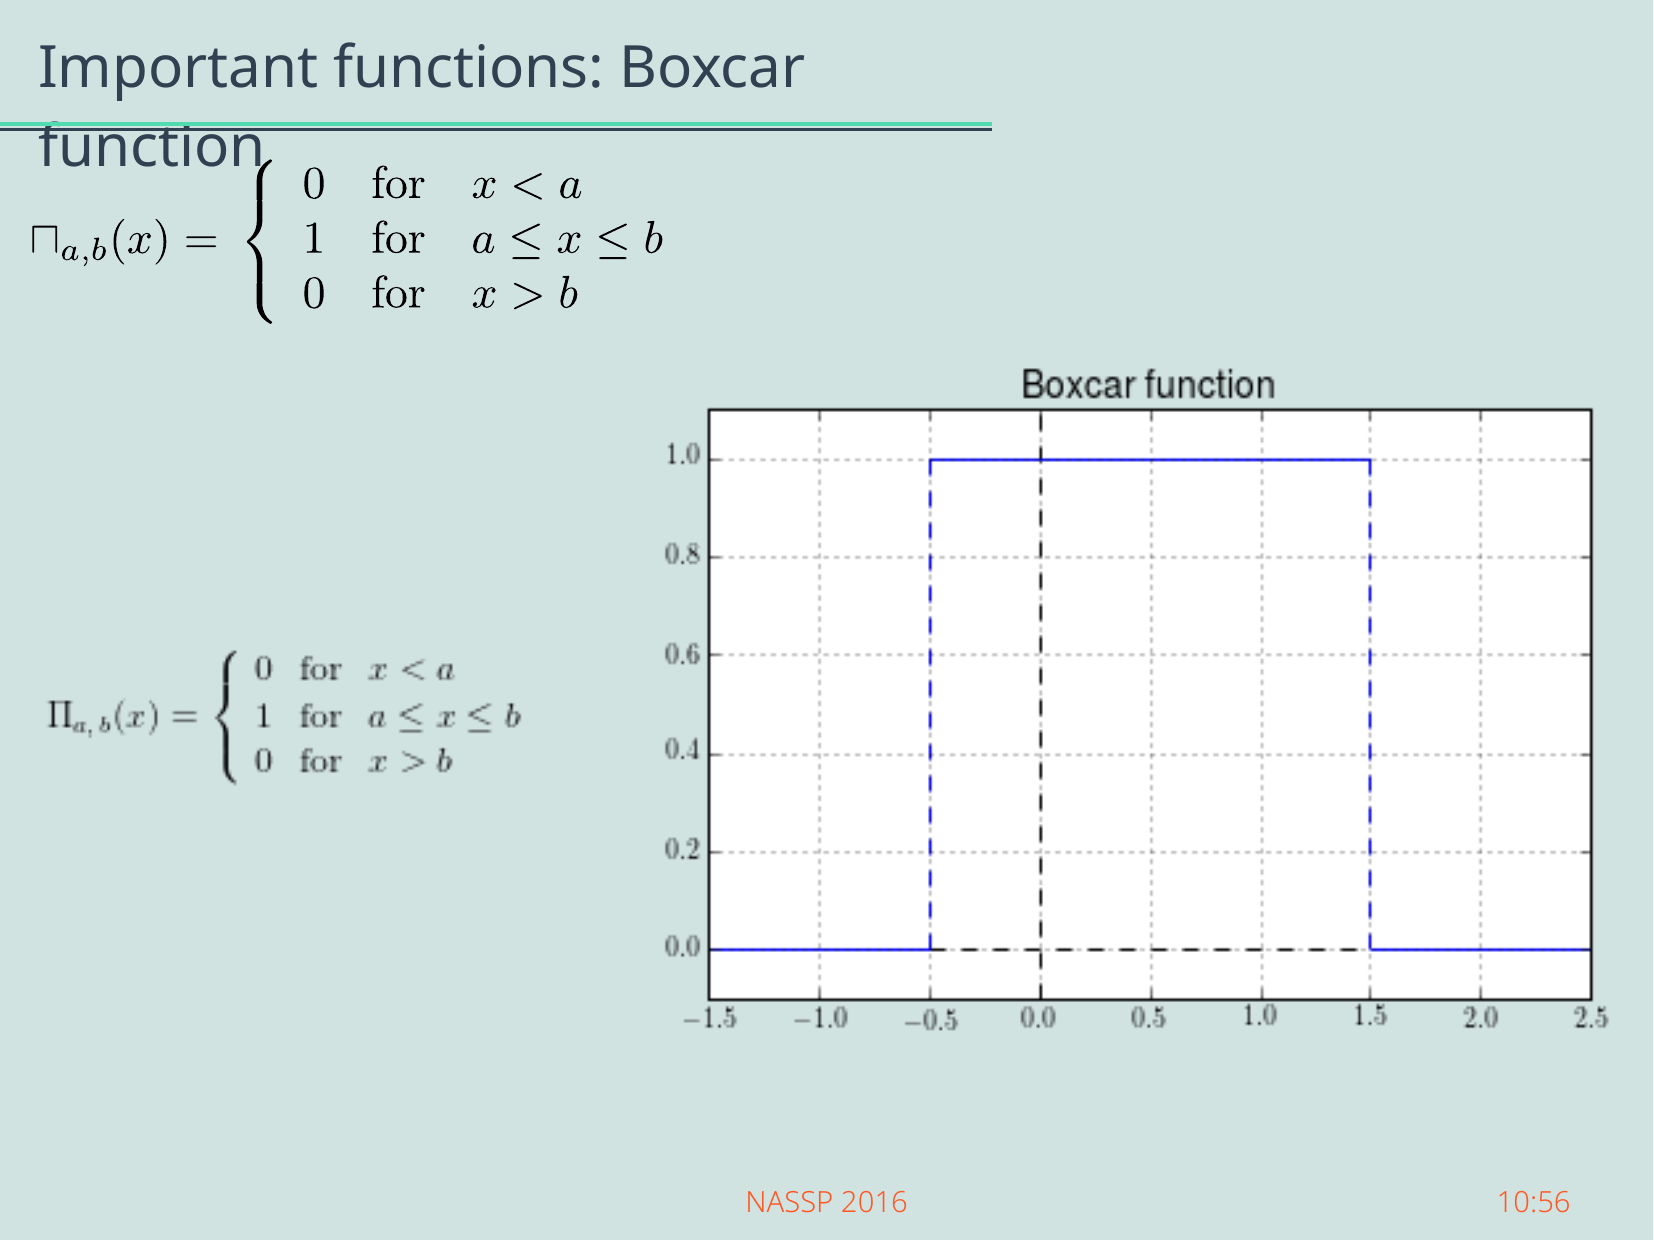

Important functions: Boxcar function
NASSP 2016
10